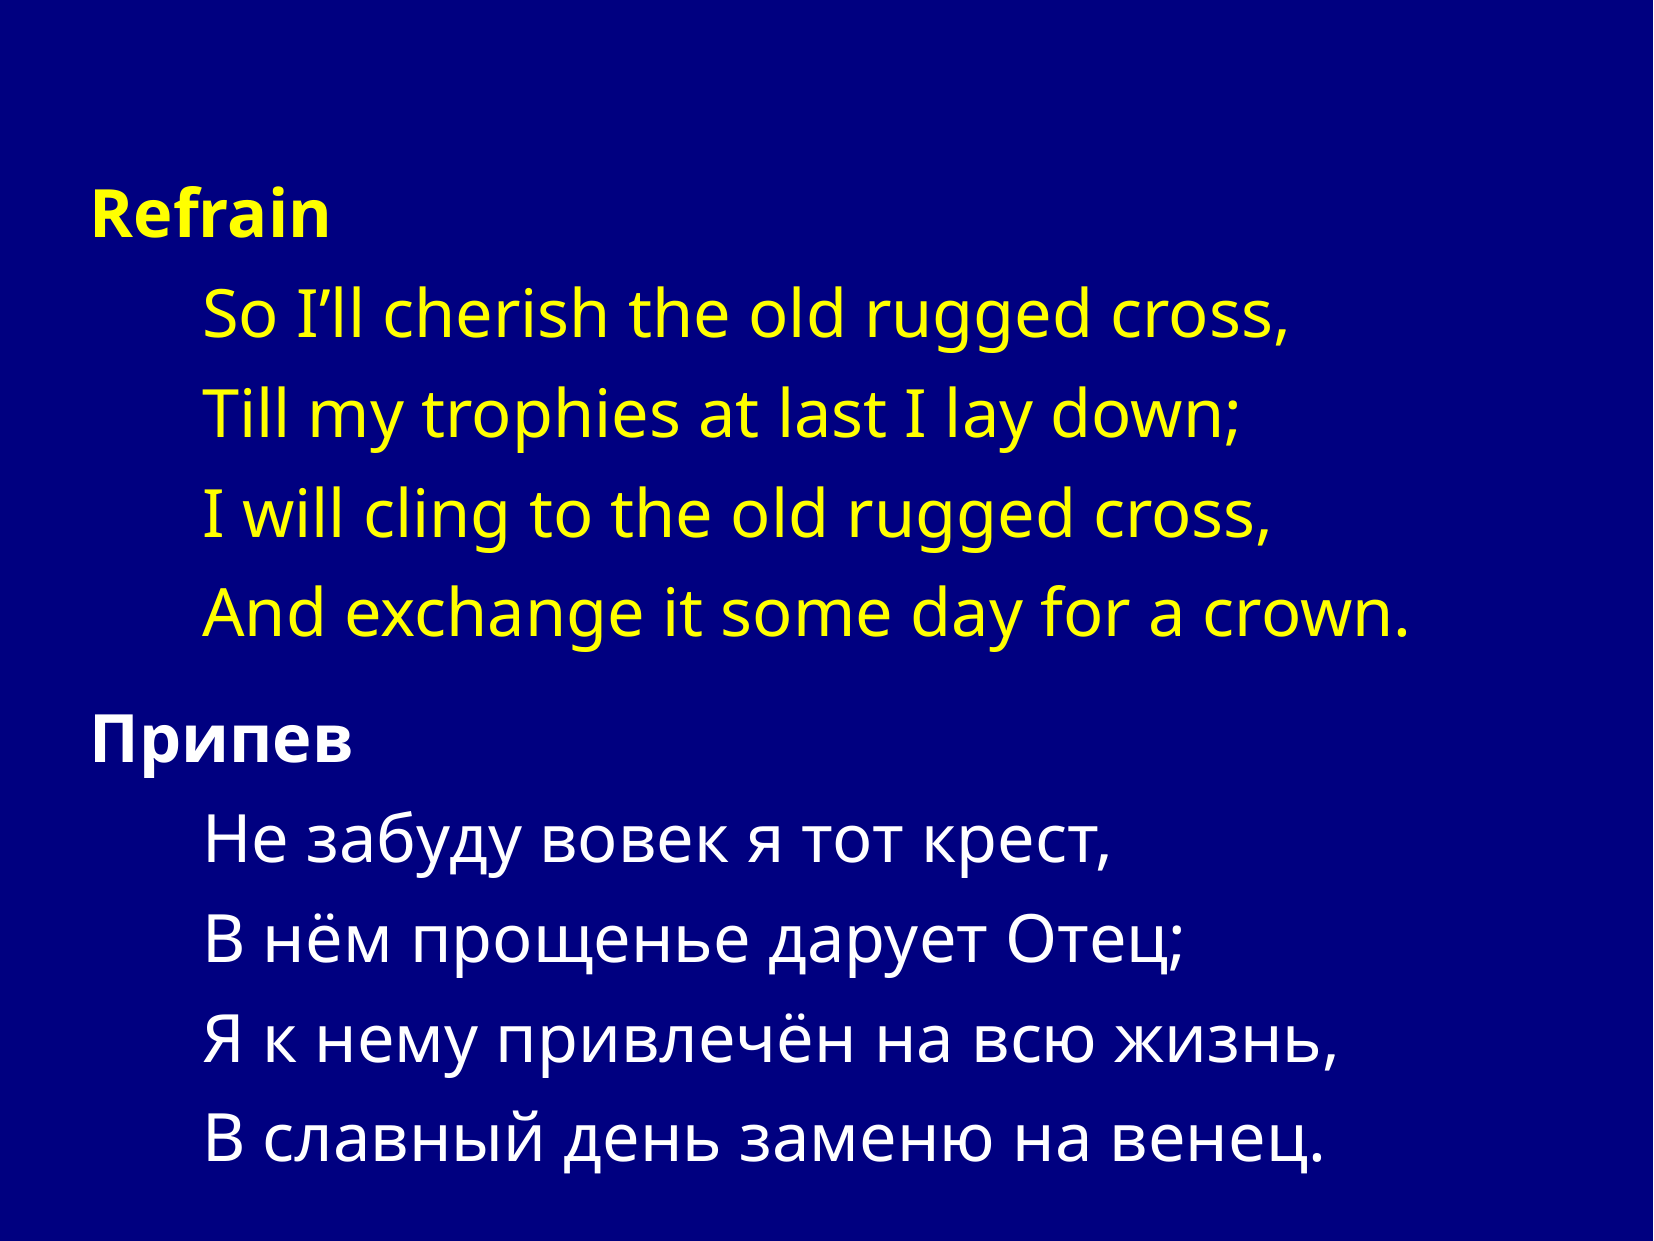

Refrain
	So I’ll cherish the old rugged cross,
	Till my trophies at last I lay down;
	I will cling to the old rugged cross,
	And exchange it some day for a crown.
Припев
	Не забуду вовек я тот крест,
	В нём прощенье дарует Отец;
	Я к нему привлечён на всю жизнь,
	В славный день заменю на венец.